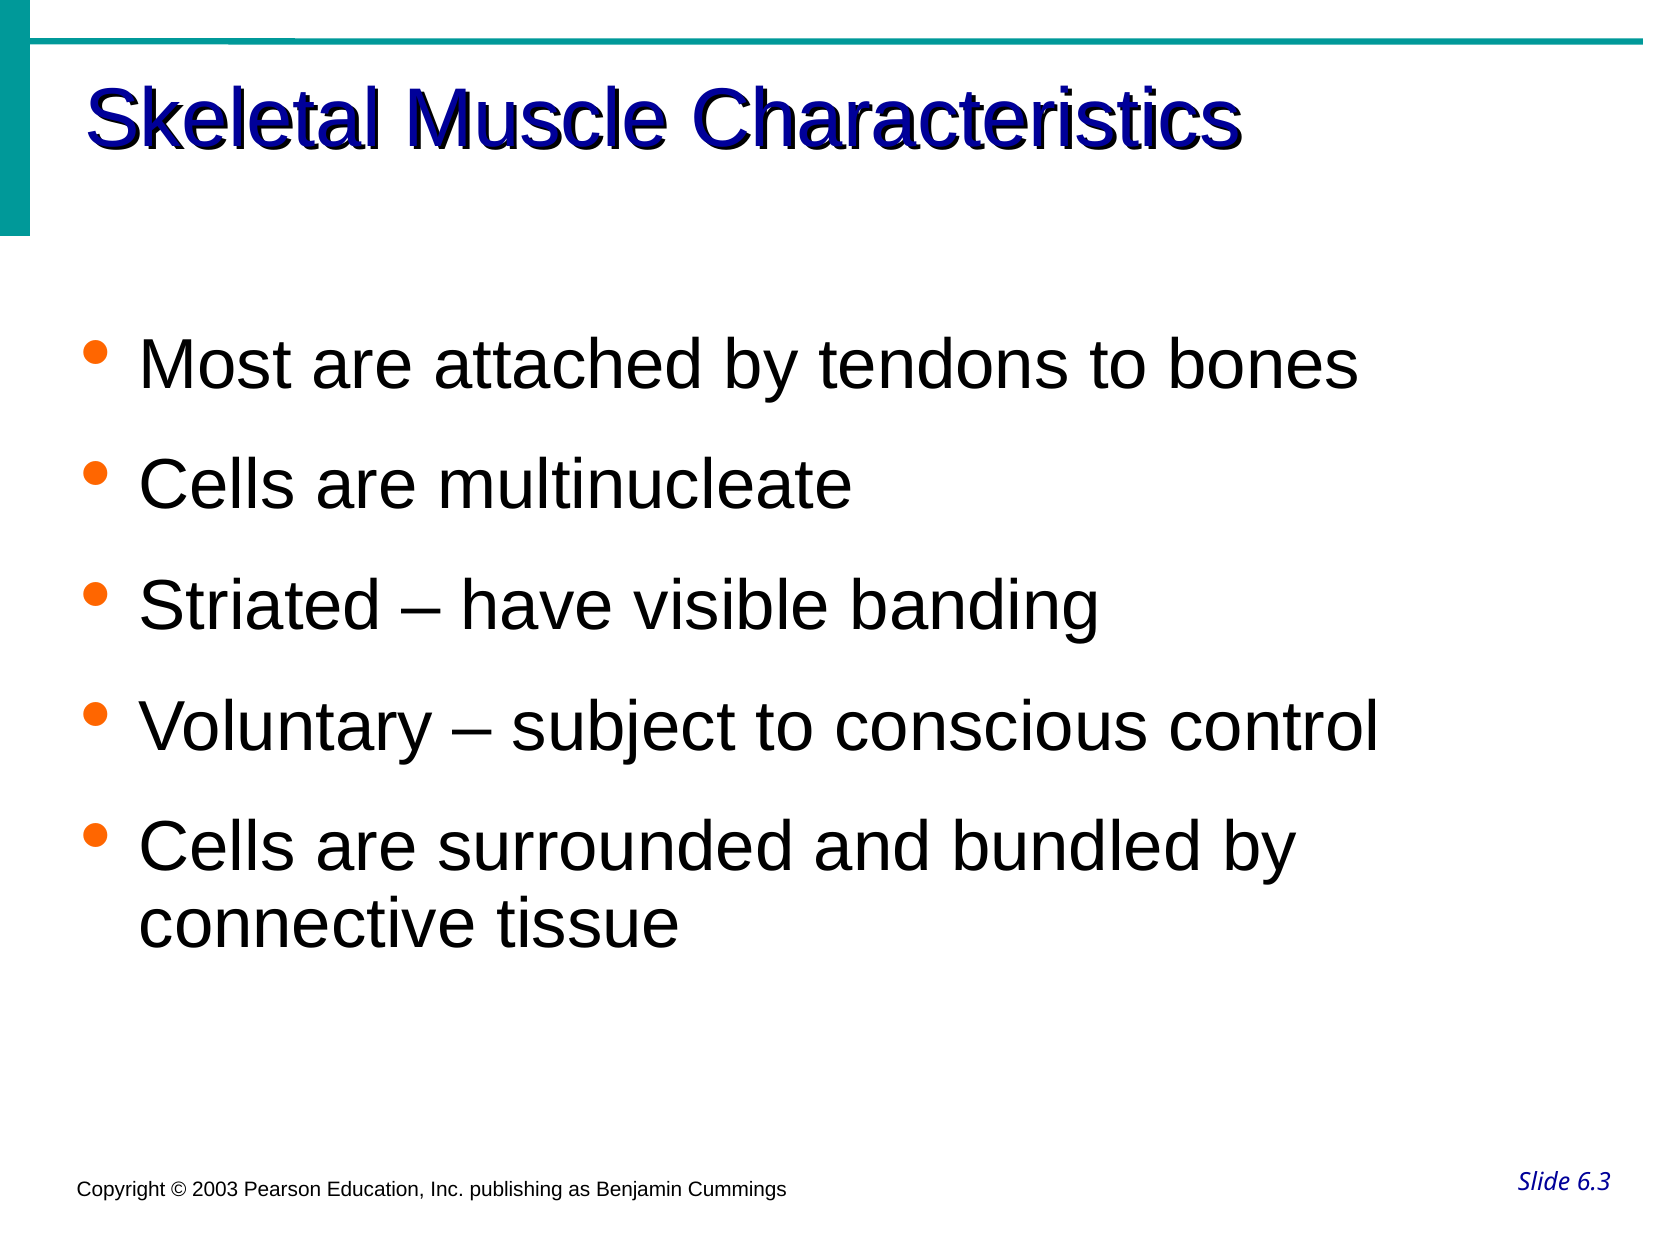

# Skeletal Muscle Characteristics
Most are attached by tendons to bones
Cells are multinucleate
Striated – have visible banding
Voluntary – subject to conscious control
Cells are surrounded and bundled by connective tissue
Slide 6.3
Copyright © 2003 Pearson Education, Inc. publishing as Benjamin Cummings